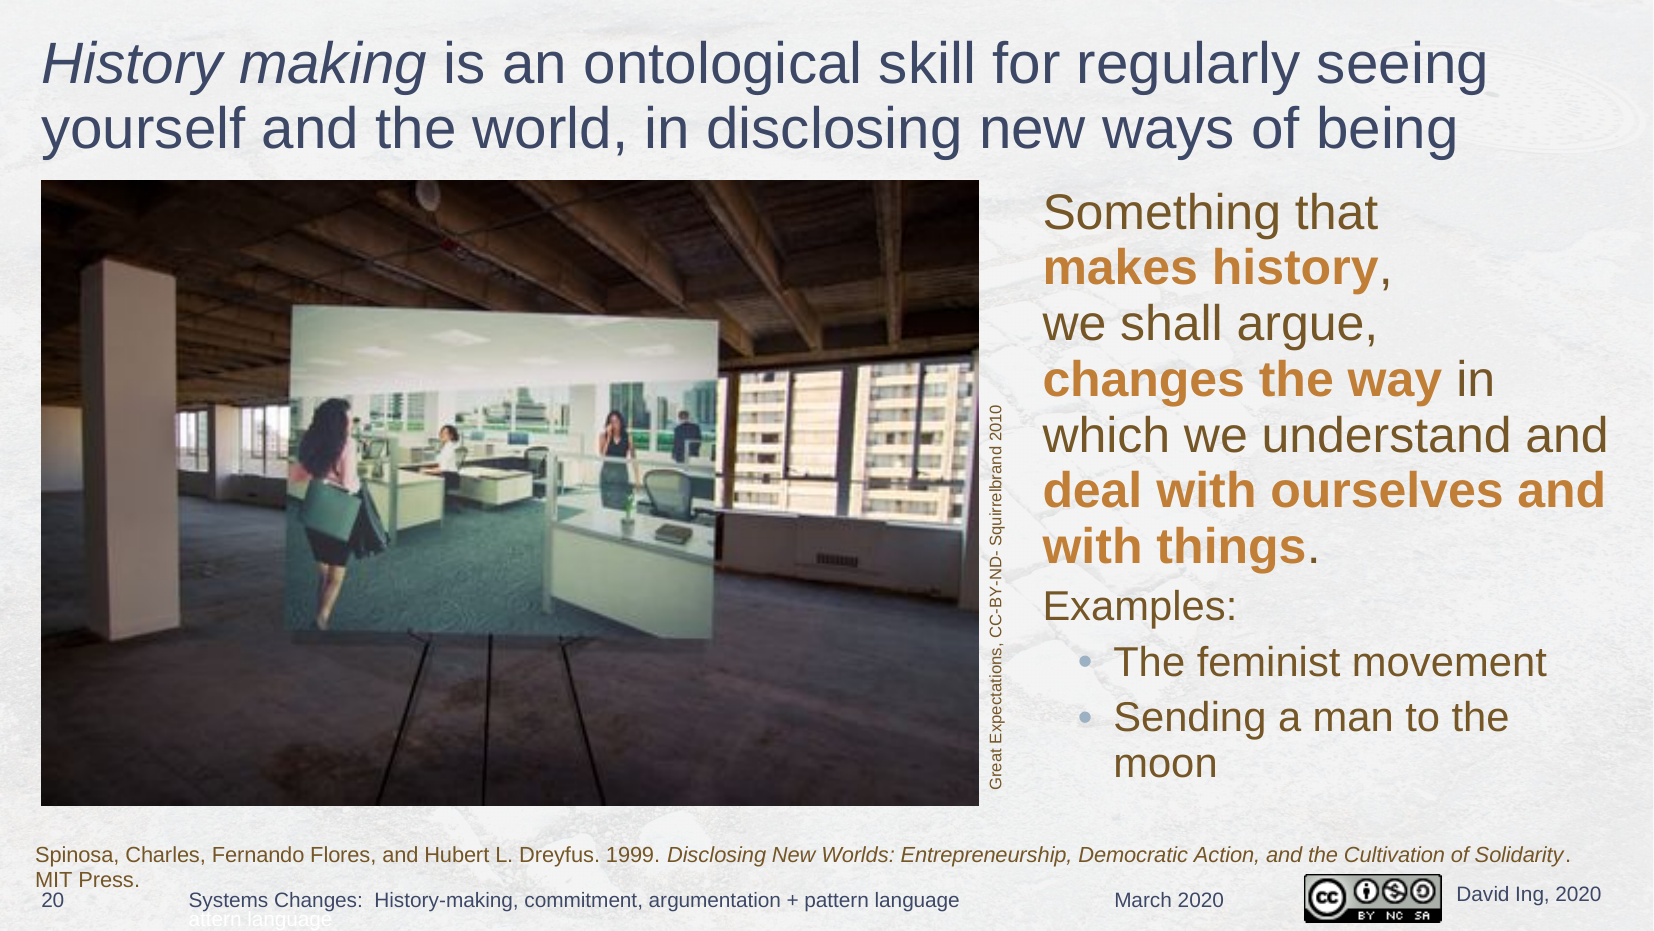

# History making is an ontological skill for regularly seeing yourself and the world, in disclosing new ways of being
Something that
makes history,
we shall argue,
changes the way in which we understand and deal with ourselves and with things.
Examples:
The feminist movement
Sending a man to the moon
Great Expectations, CC-BY-ND- Squirrelbrand 2010
Spinosa, Charles, Fernando Flores, and Hubert L. Dreyfus. 1999. Disclosing New Worlds: Entrepreneurship, Democratic Action, and the Cultivation of Solidarity.
MIT Press.
Systems Changes: History-making, commitment, argumentation + pattern language
March 2020